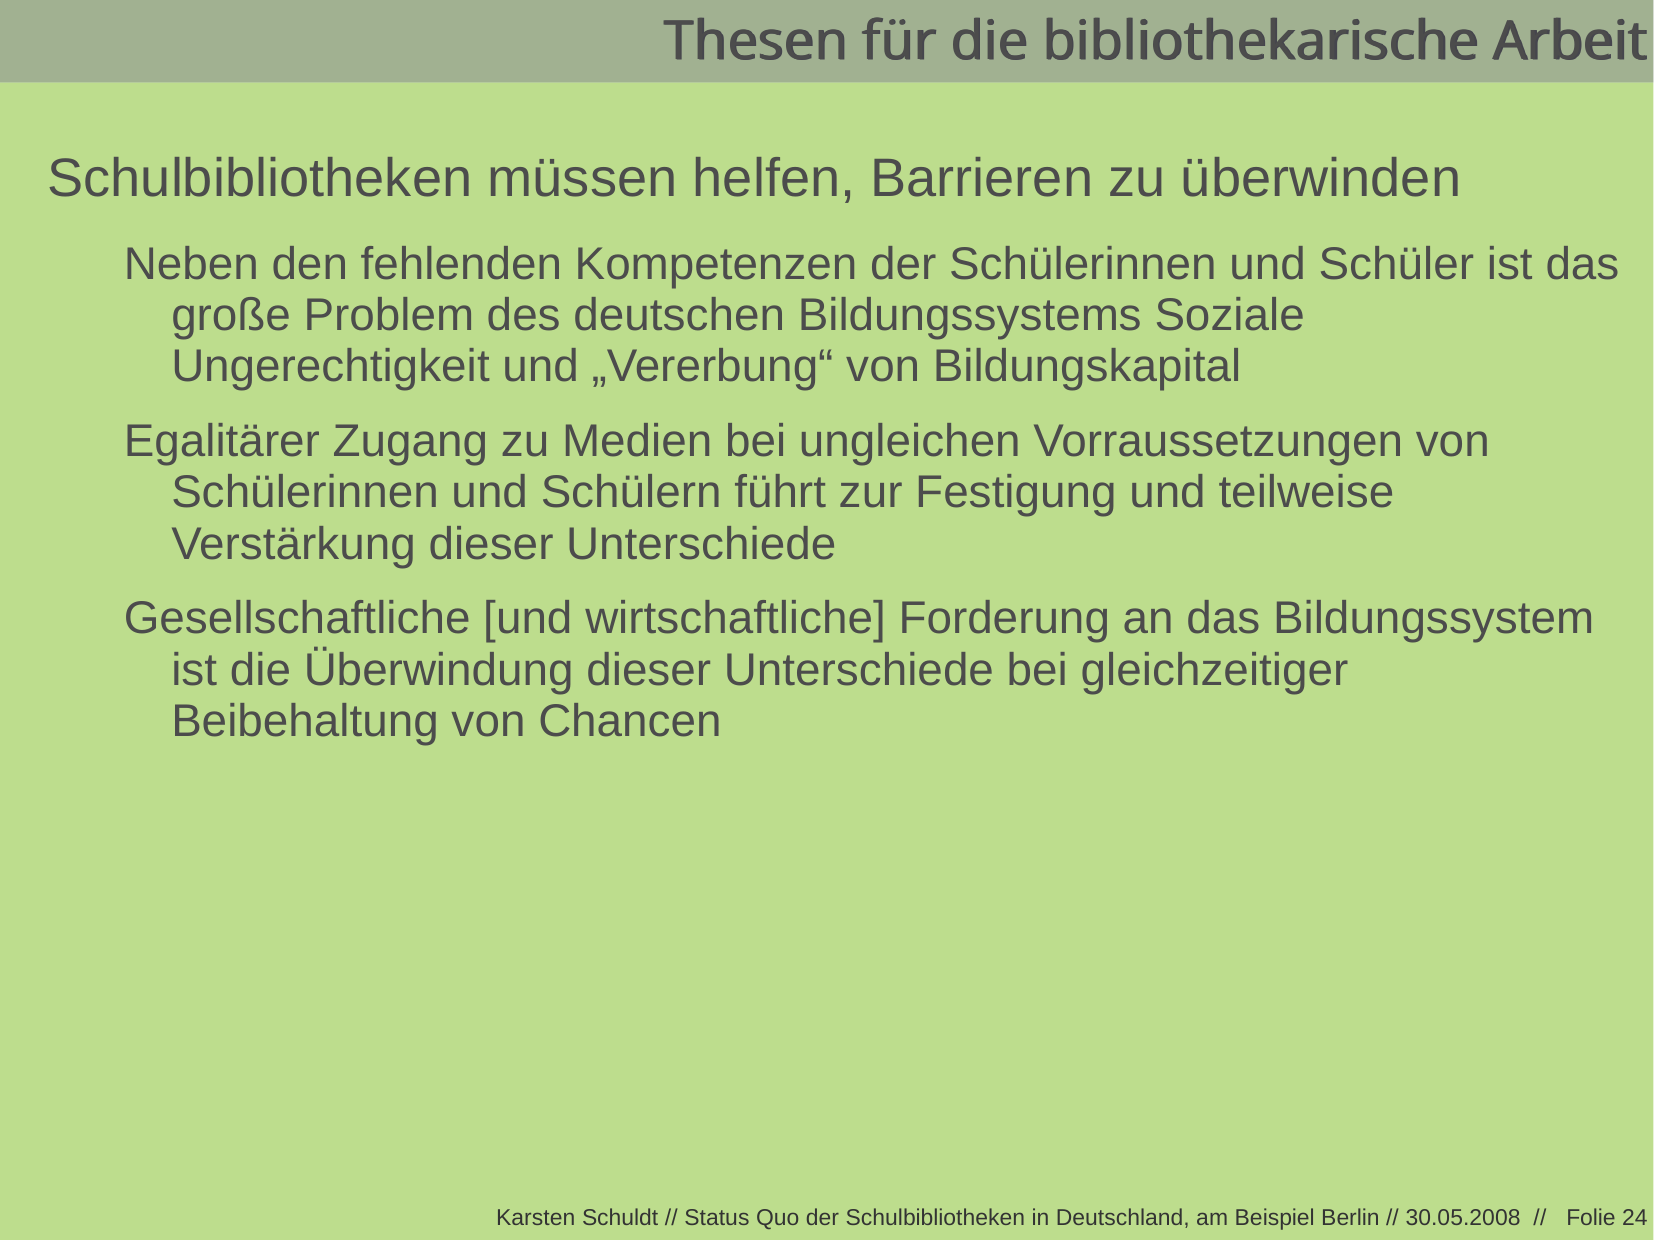

# Thesen für die bibliothekarische Arbeit
Schulbibliotheken müssen helfen, Barrieren zu überwinden
Neben den fehlenden Kompetenzen der Schülerinnen und Schüler ist das große Problem des deutschen Bildungssystems Soziale Ungerechtigkeit und „Vererbung“ von Bildungskapital
Egalitärer Zugang zu Medien bei ungleichen Vorraussetzungen von Schülerinnen und Schülern führt zur Festigung und teilweise Verstärkung dieser Unterschiede
Gesellschaftliche [und wirtschaftliche] Forderung an das Bildungssystem ist die Überwindung dieser Unterschiede bei gleichzeitiger Beibehaltung von Chancen
24